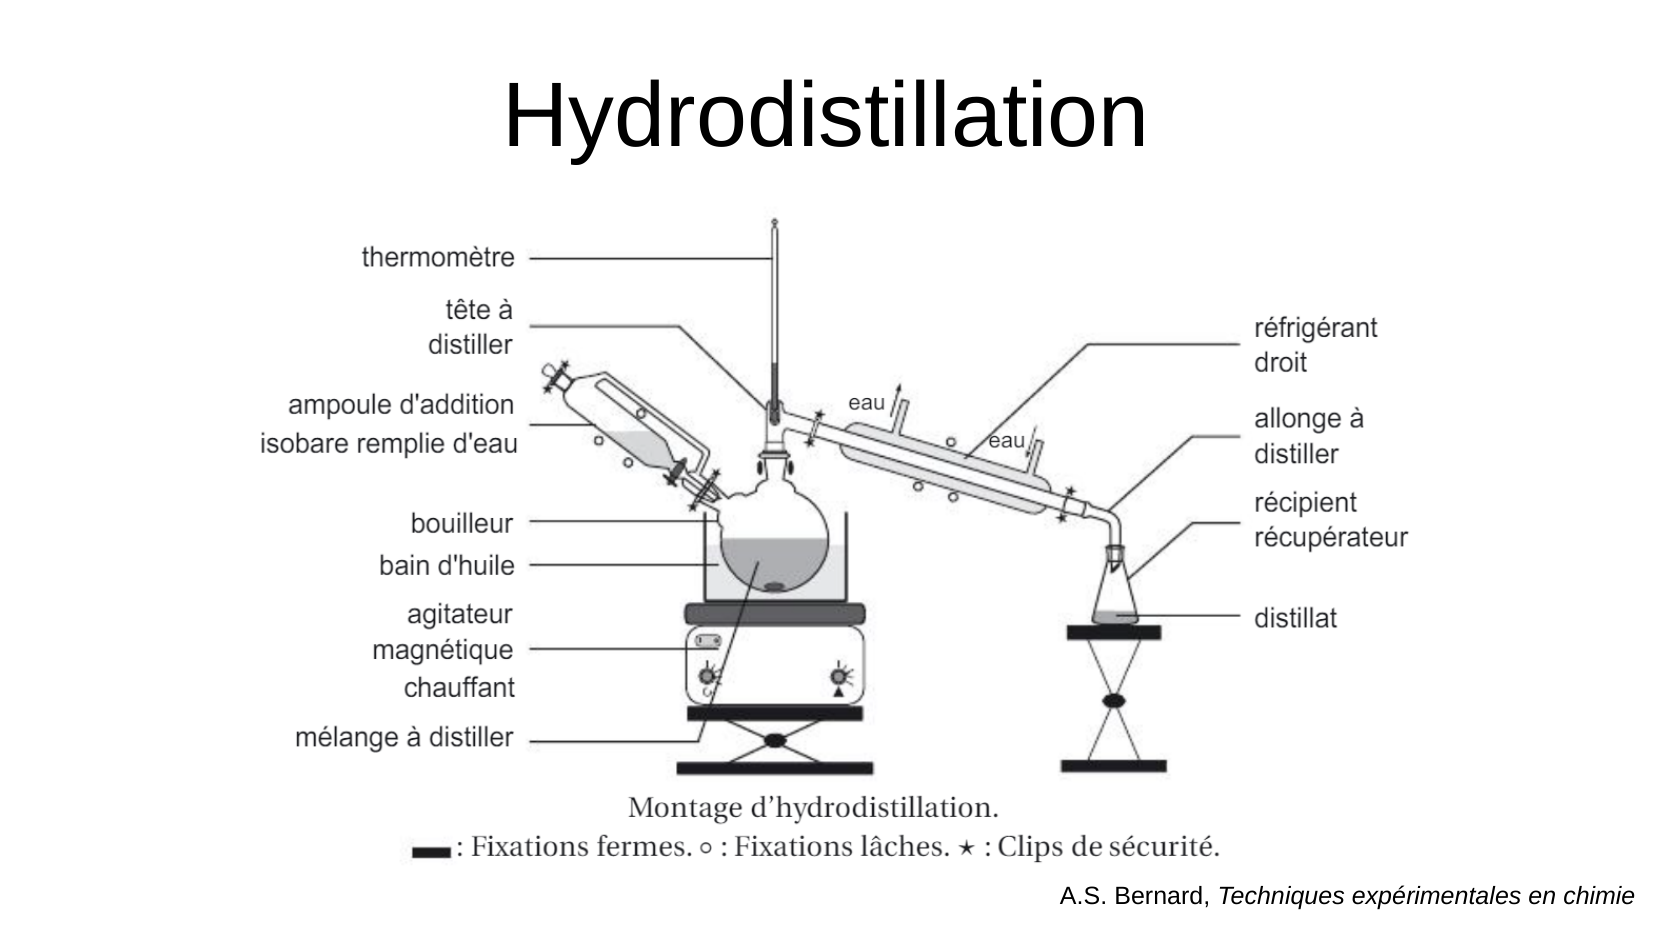

# Hydrodistillation
A.S. Bernard, Techniques expérimentales en chimie